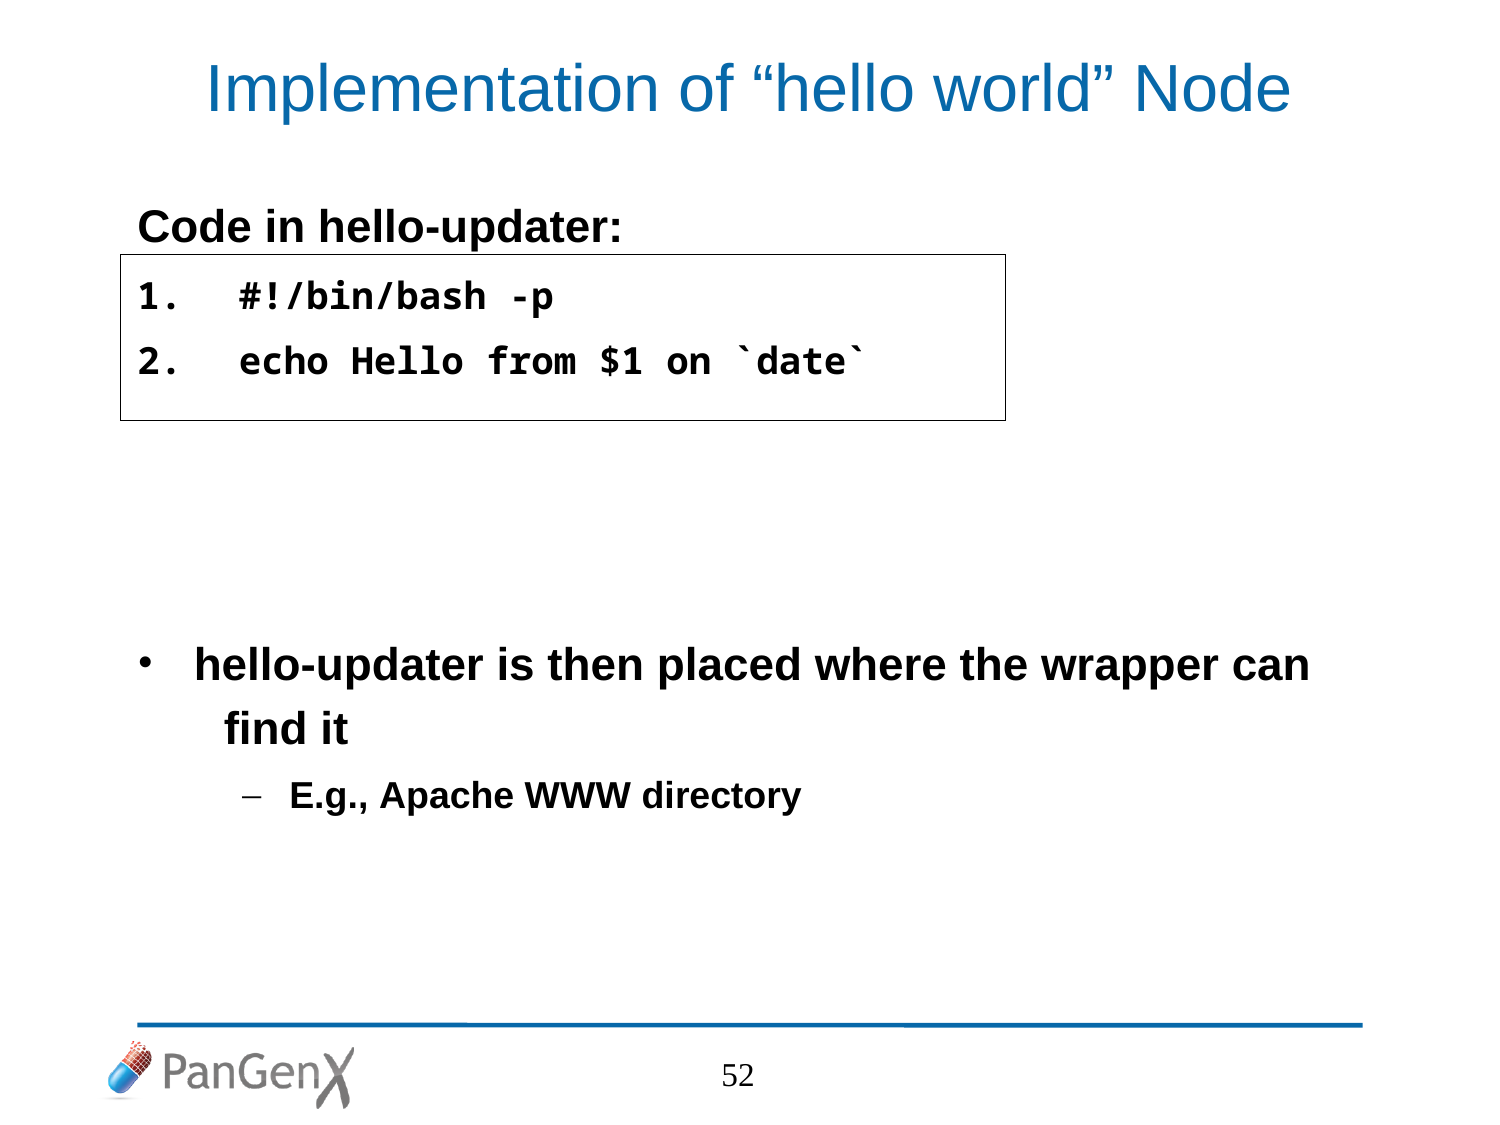

# Implementation of “hello world” Node
Code in hello-updater:
 #!/bin/bash -p
 echo Hello from $1 on `date`
hello-updater is then placed where the wrapper can find it
E.g., Apache WWW directory
52